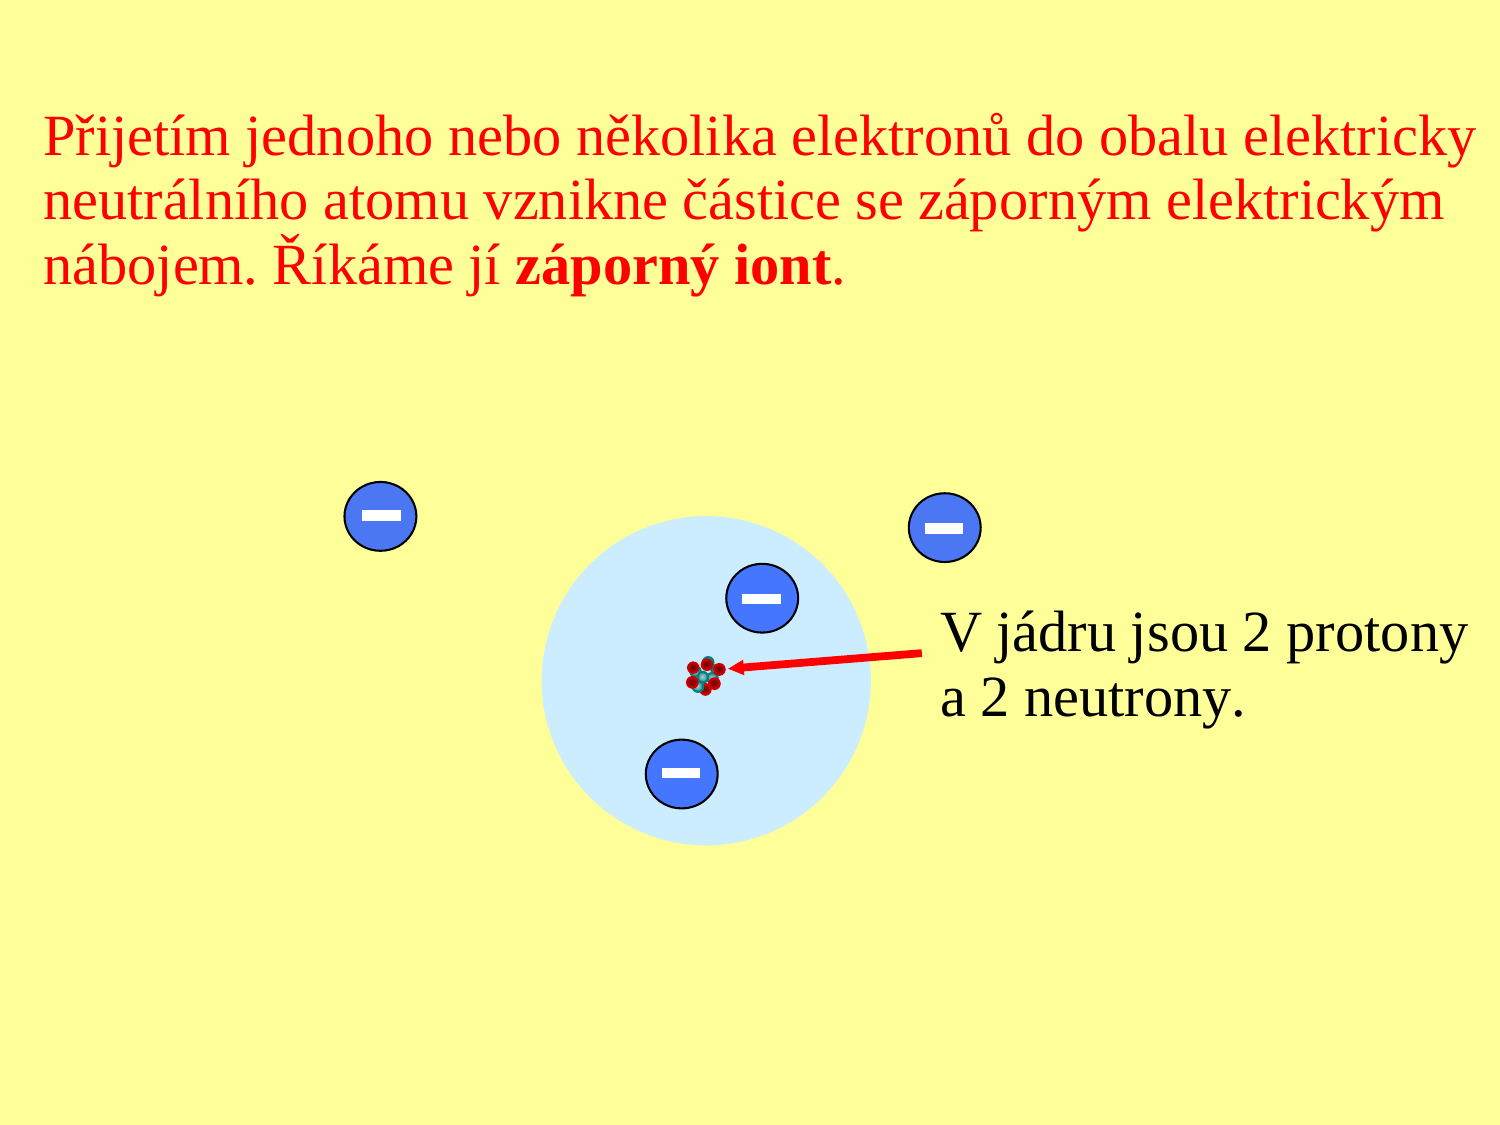

Přijetím jednoho nebo několika elektronů do obalu elektricky
neutrálního atomu vznikne částice se záporným elektrickým
nábojem. Říkáme jí záporný iont.
V jádru jsou 2 protony
a 2 neutrony.